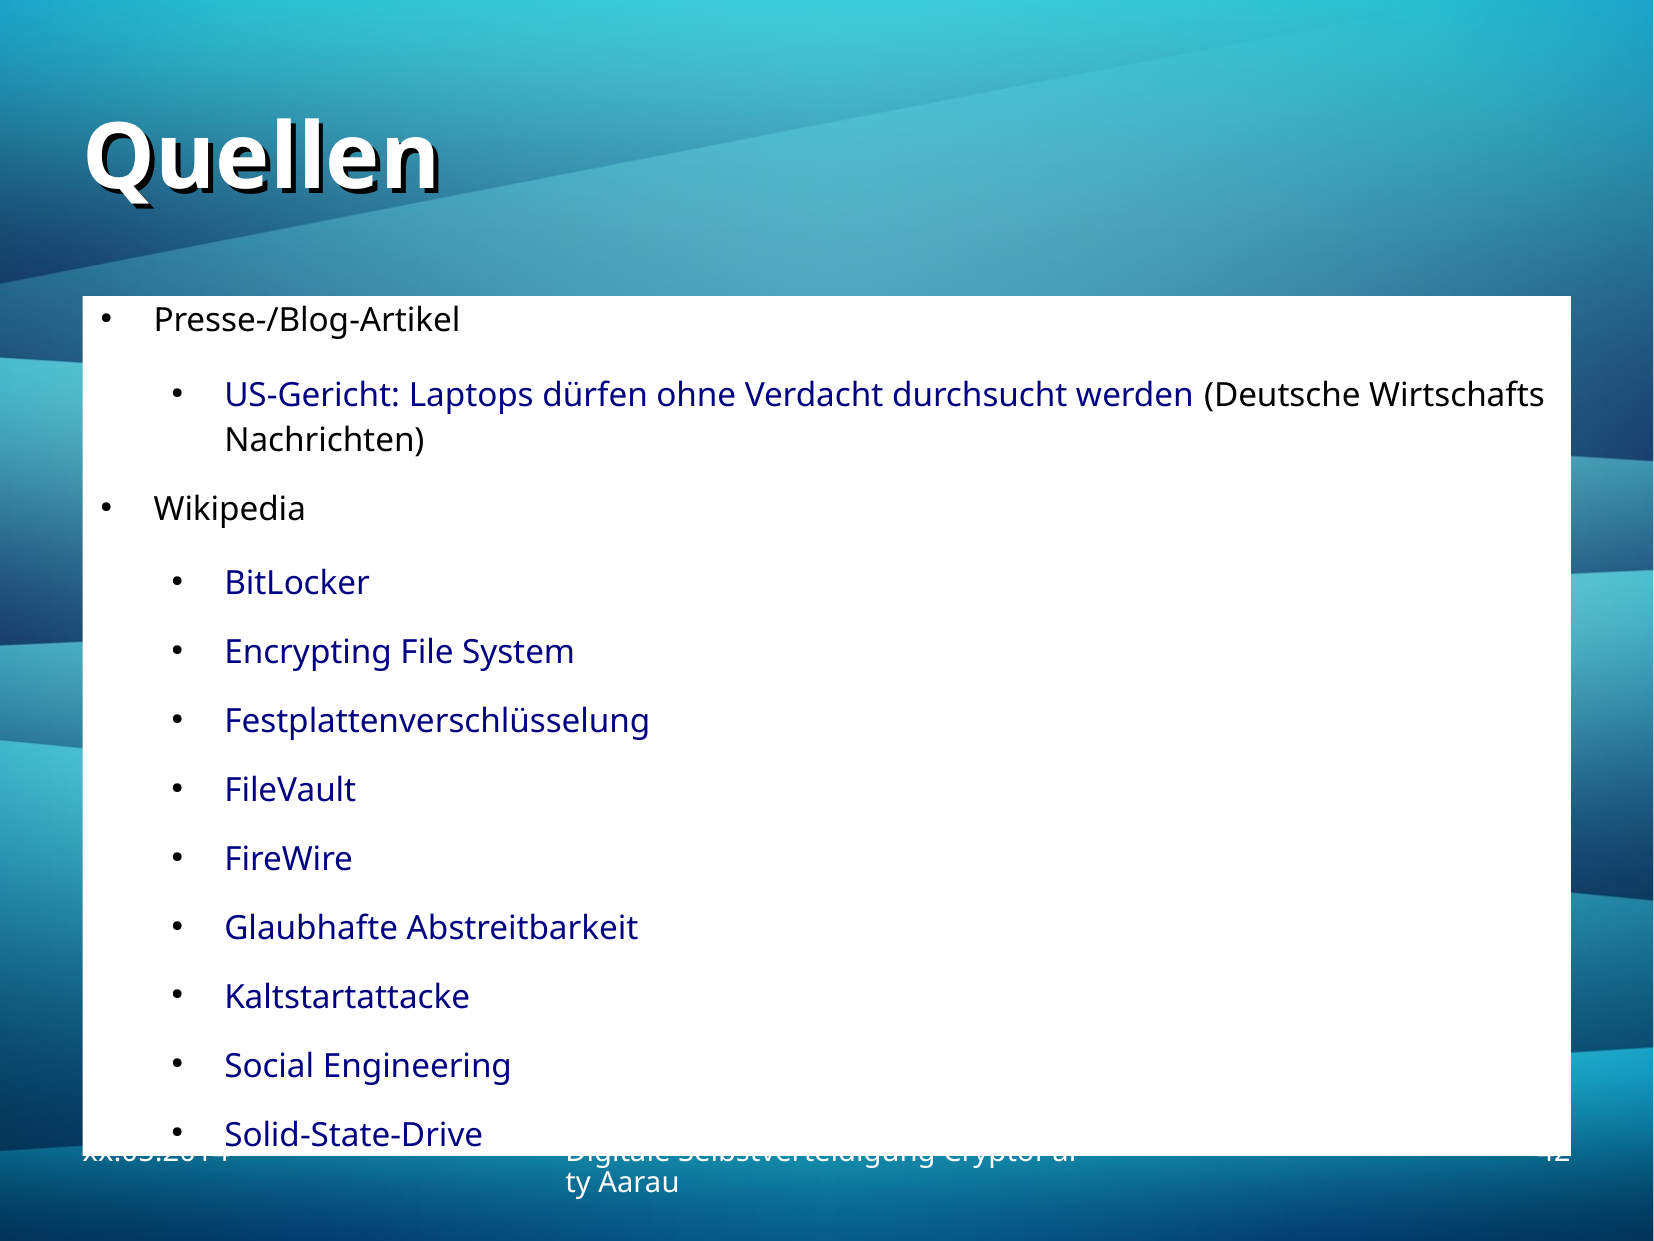

# Quellen
Presse-/Blog-Artikel
US-Gericht: Laptops dürfen ohne Verdacht durchsucht werden (Deutsche Wirtschafts Nachrichten)
Wikipedia
BitLocker
Encrypting File System
Festplattenverschlüsselung
FileVault
FireWire
Glaubhafte Abstreitbarkeit
Kaltstartattacke
Social Engineering
Solid-State-Drive
xx.05.2014
Digitale Selbstverteidigung CryptoParty Aarau
42